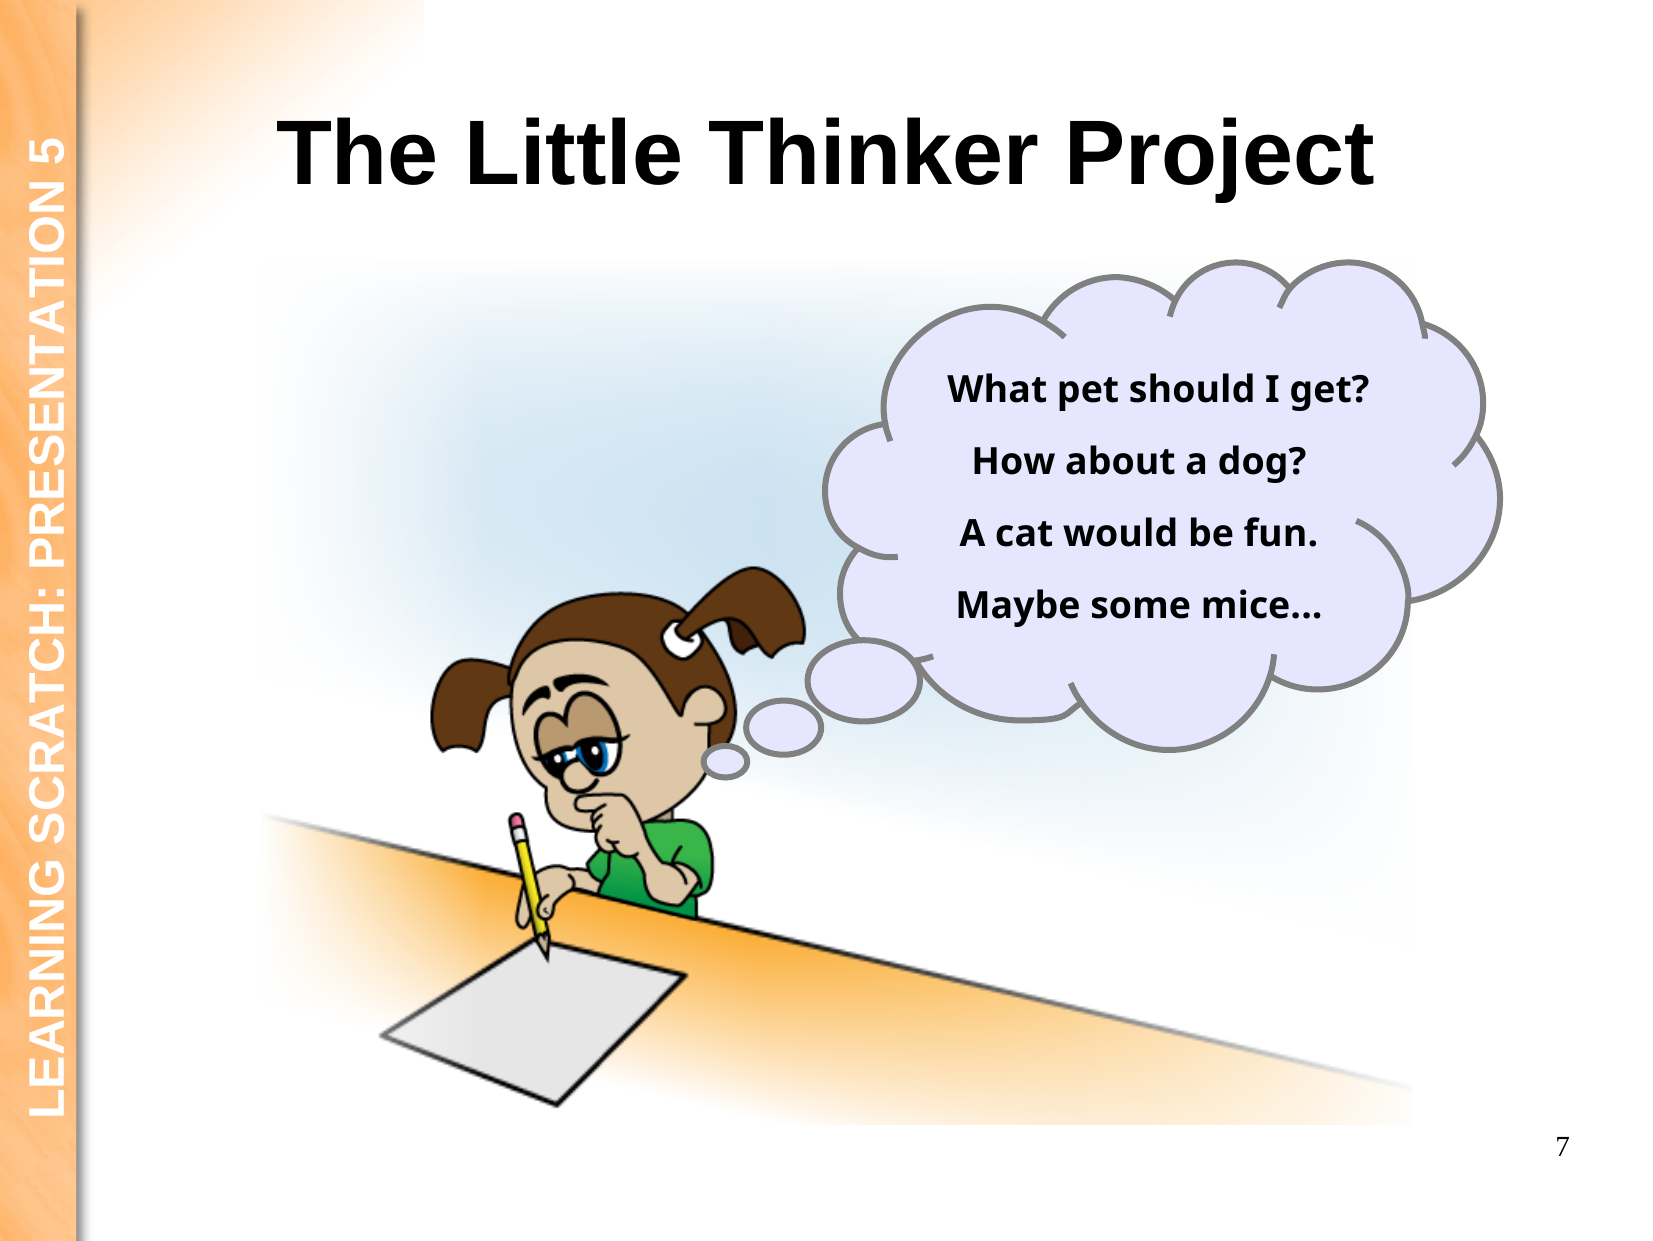

# The Little Thinker Project
 What pet should I get?
How about a dog?
A cat would be fun.
Maybe some mice...
7